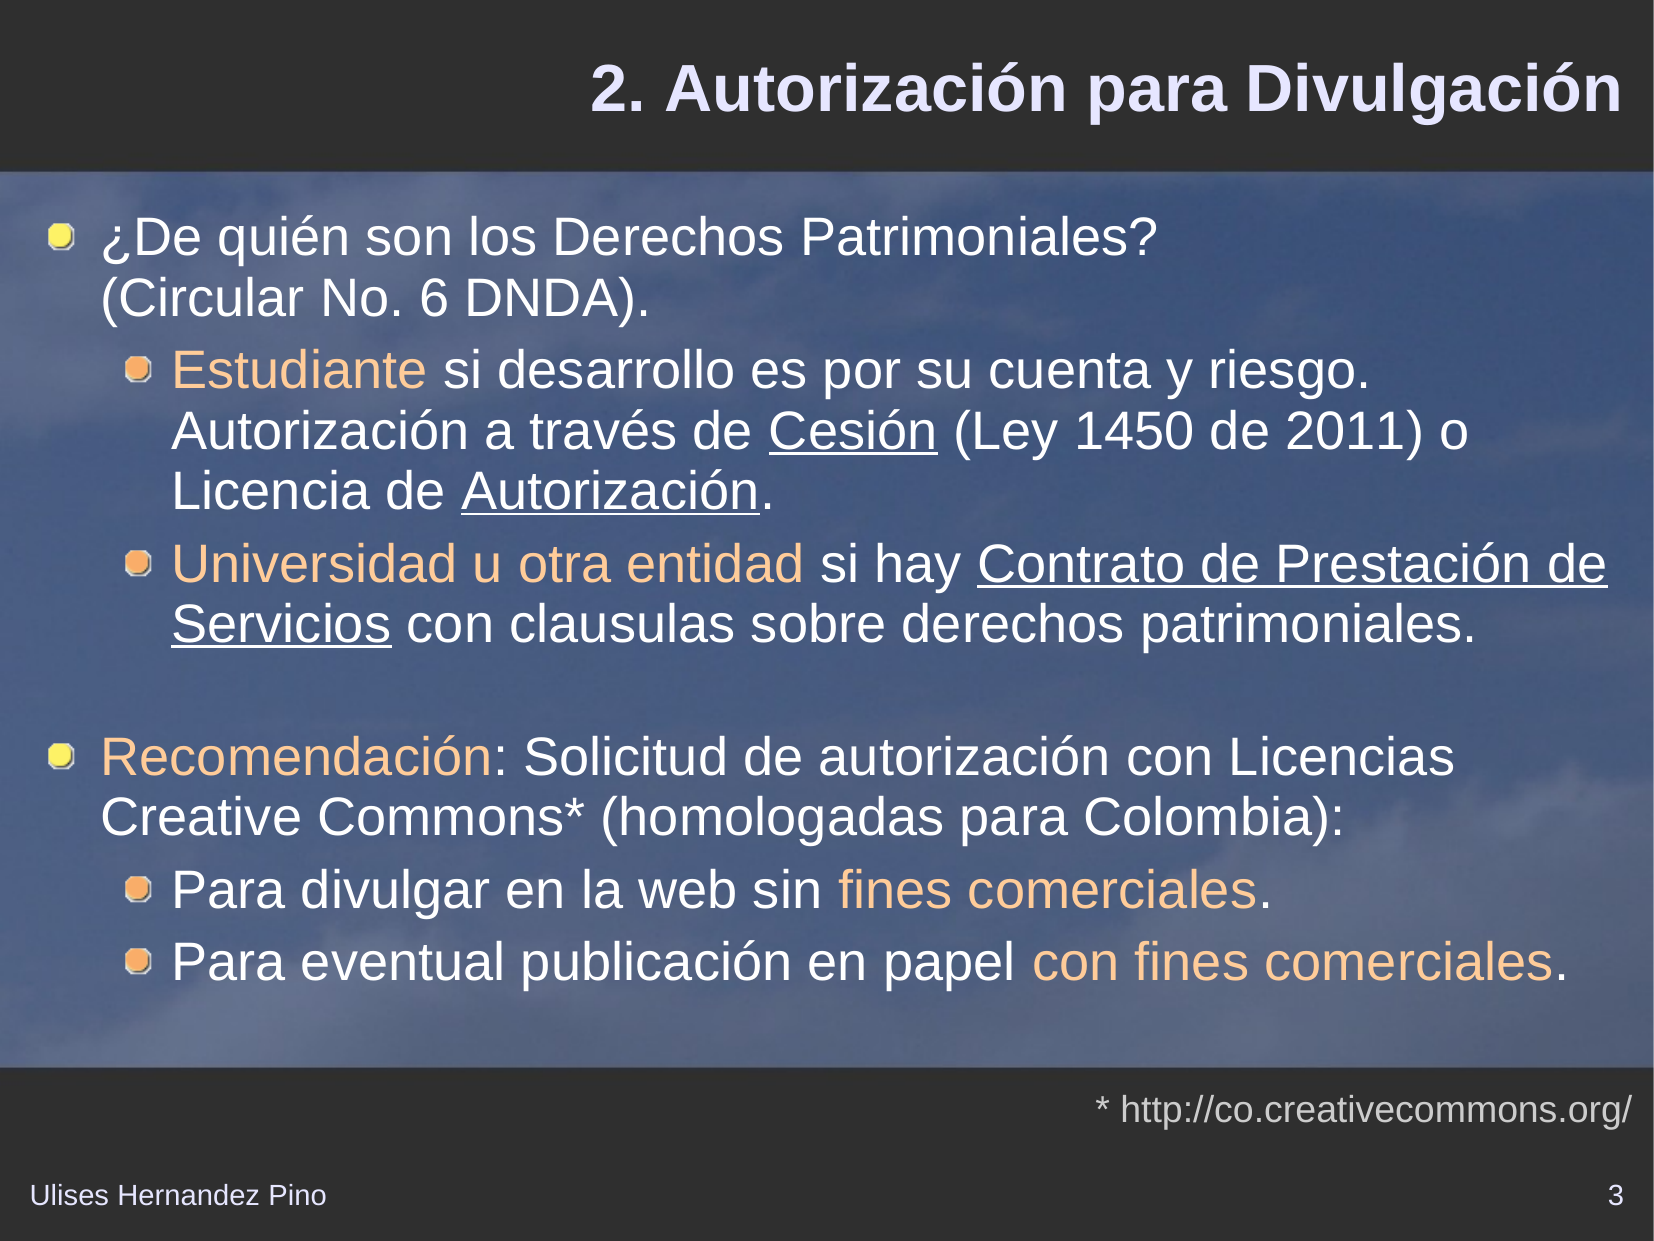

# 2. Autorización para Divulgación
¿De quién son los Derechos Patrimoniales?
(Circular No. 6 DNDA).
Estudiante si desarrollo es por su cuenta y riesgo. Autorización a través de Cesión (Ley 1450 de 2011) o Licencia de Autorización.
Universidad u otra entidad si hay Contrato de Prestación de Servicios con clausulas sobre derechos patrimoniales.
Recomendación: Solicitud de autorización con Licencias Creative Commons* (homologadas para Colombia):
Para divulgar en la web sin fines comerciales.
Para eventual publicación en papel con fines comerciales.
* http://co.creativecommons.org/
Ulises Hernandez Pino
3